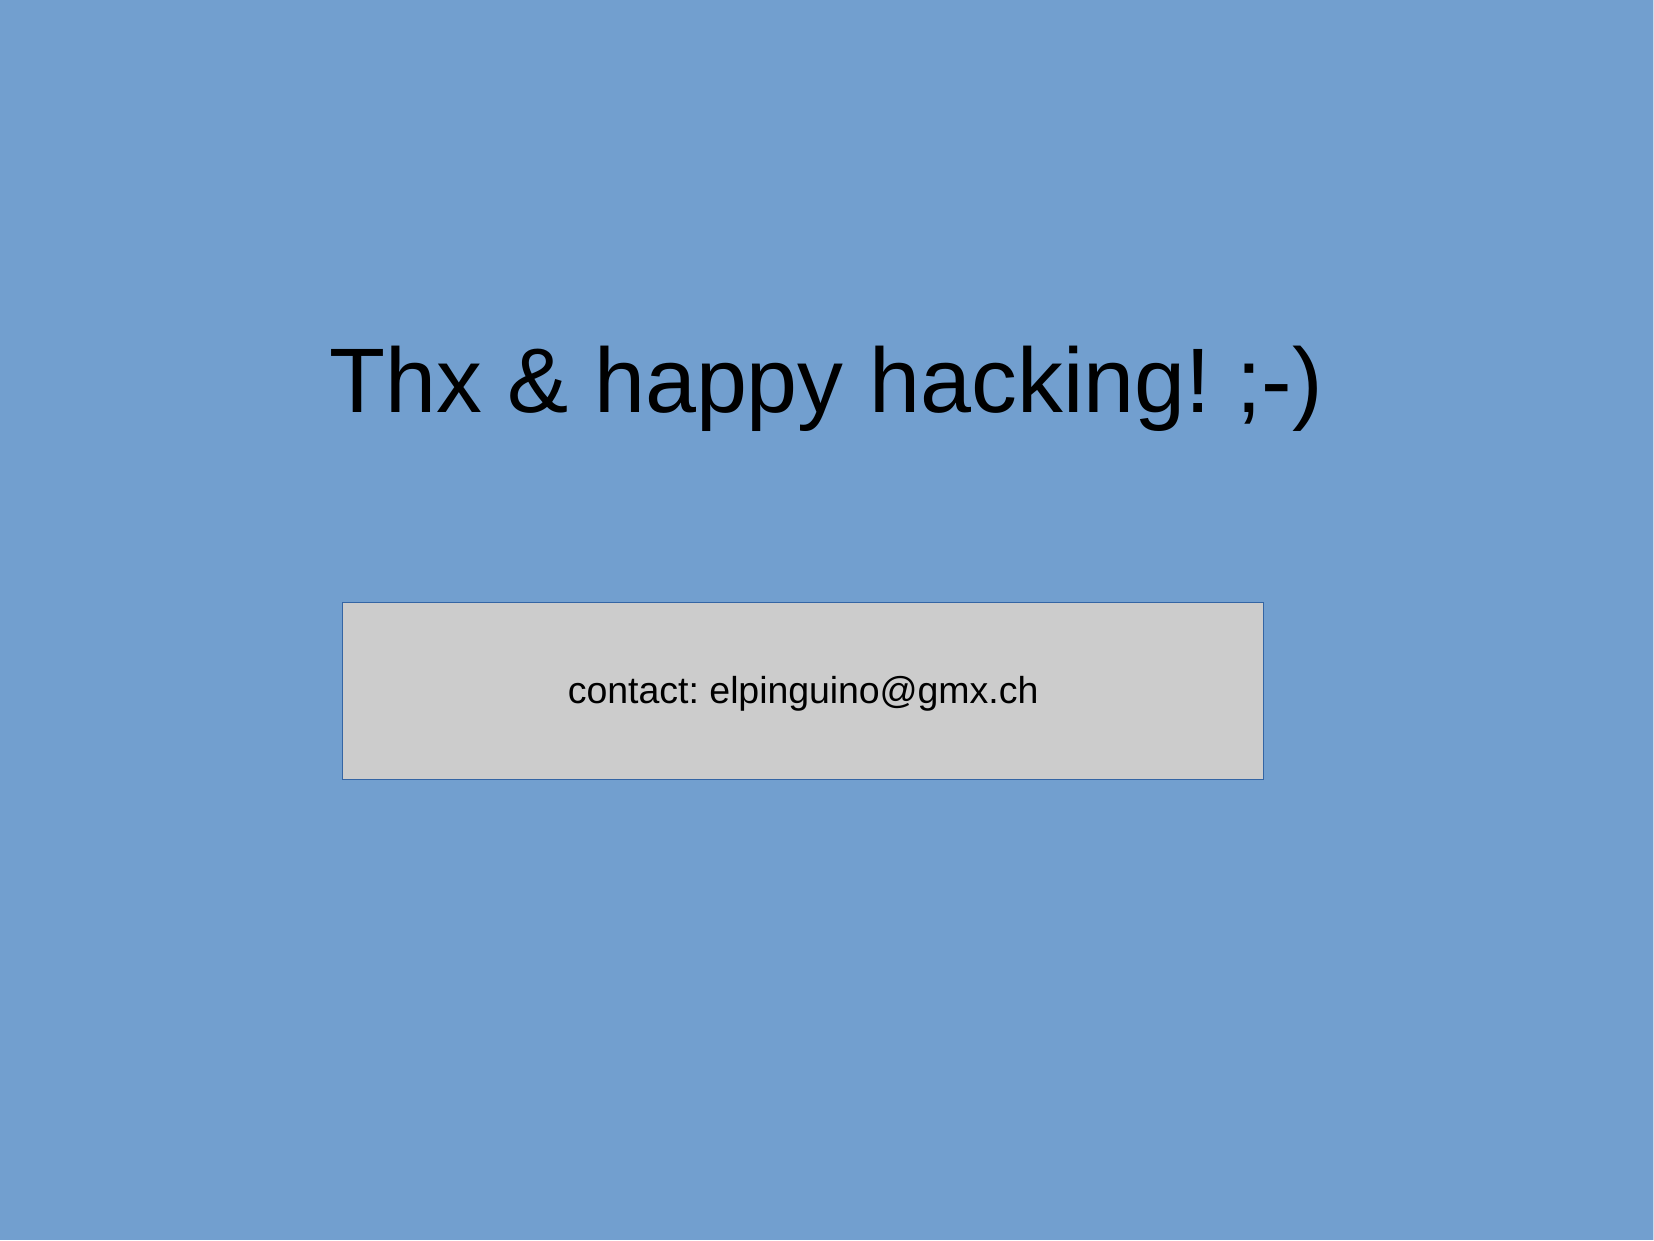

# Thx & happy hacking! ;-)
contact: elpinguino@gmx.ch